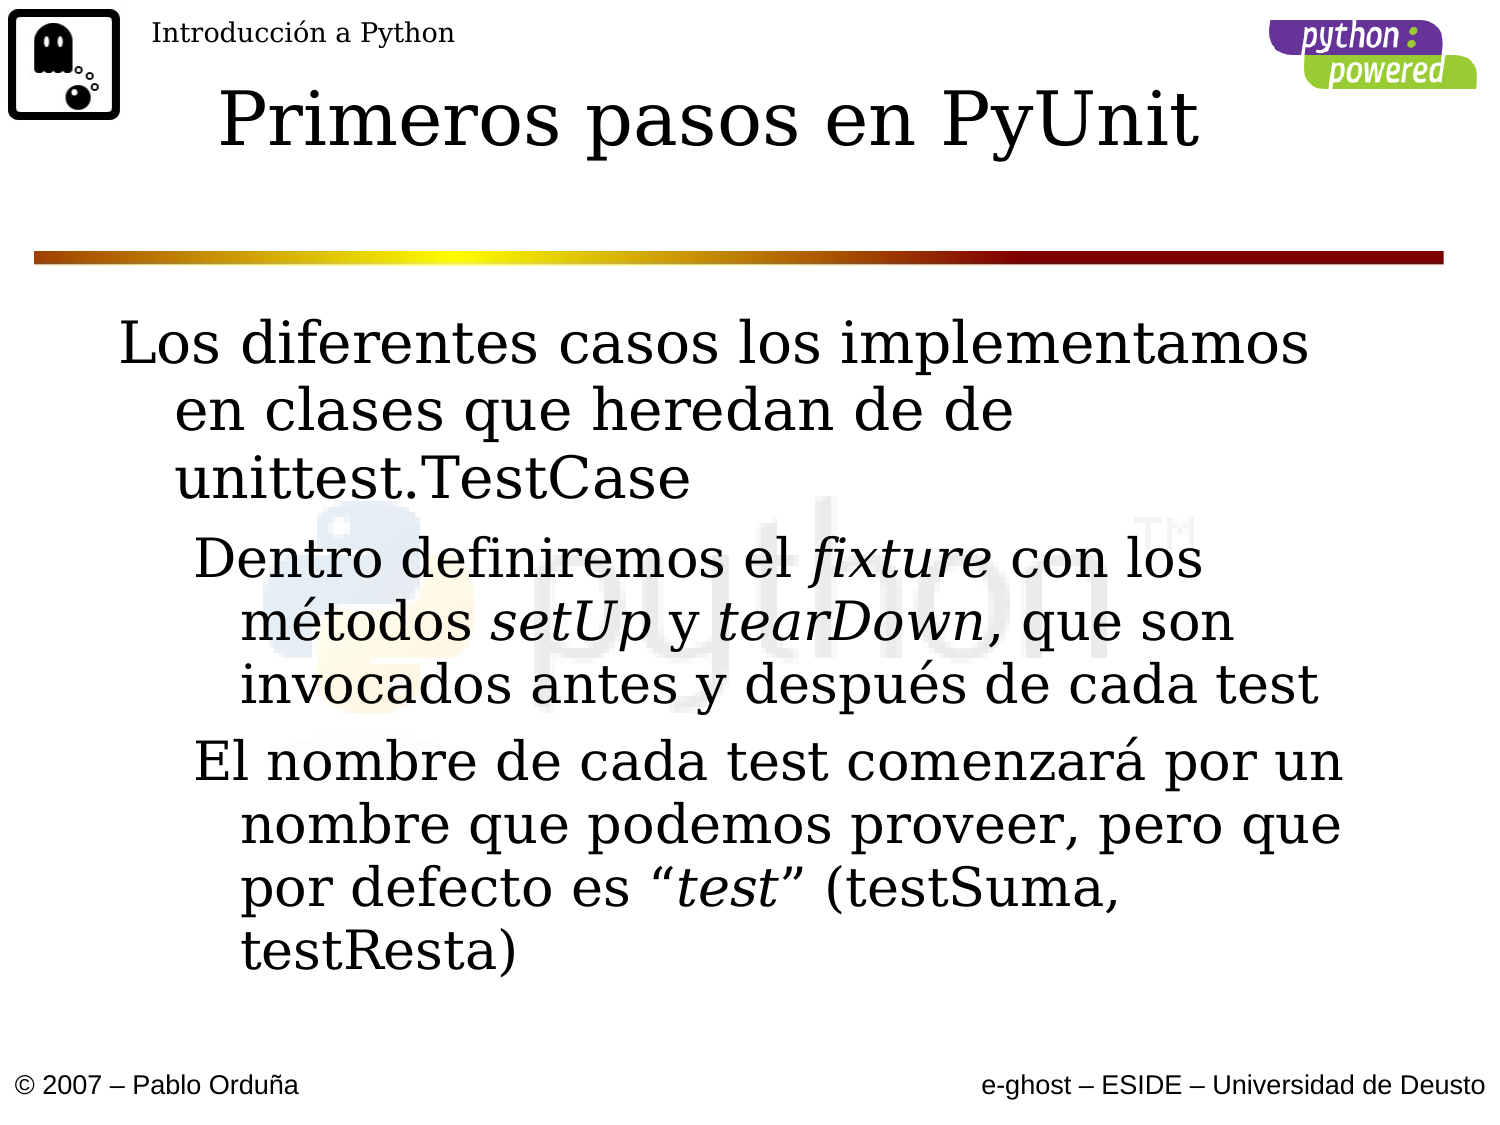

# Primeros pasos en PyUnit
Los diferentes casos los implementamos en clases que heredan de de unittest.TestCase
Dentro definiremos el fixture con los métodos setUp y tearDown, que son invocados antes y después de cada test
El nombre de cada test comenzará por un nombre que podemos proveer, pero que por defecto es “test” (testSuma, testResta)